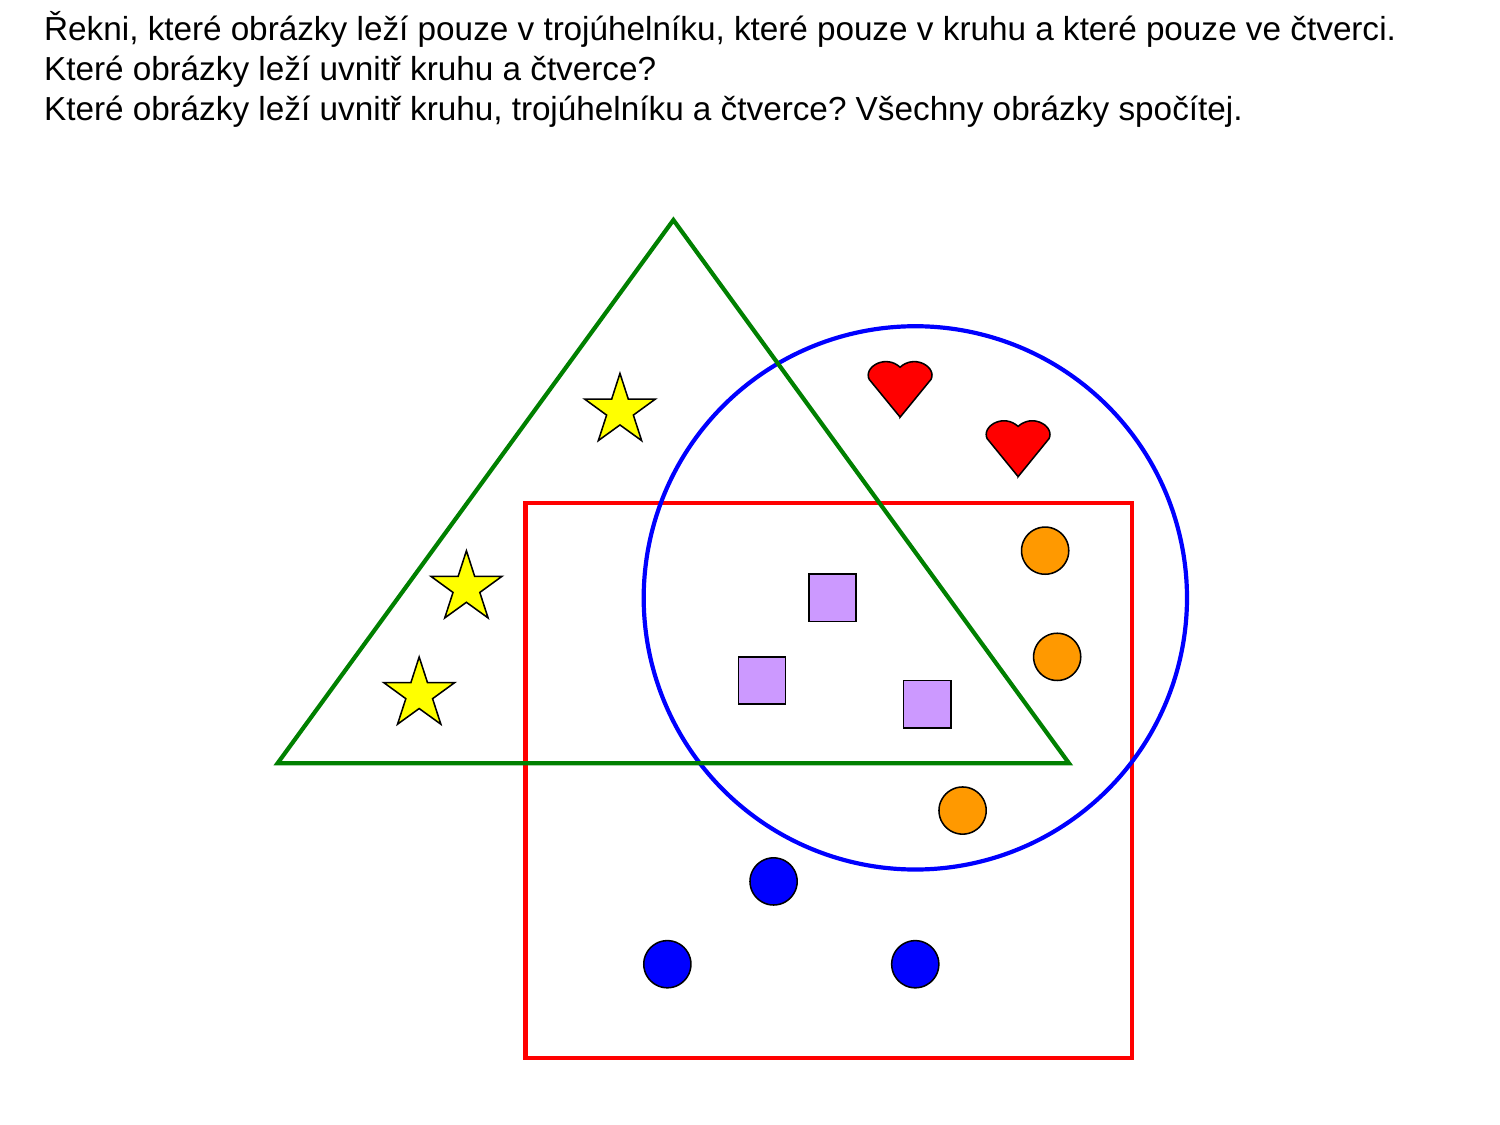

Řekni, které obrázky leží pouze v trojúhelníku, které pouze v kruhu a které pouze ve čtverci. Které obrázky leží uvnitř kruhu a čtverce? Které obrázky leží uvnitř kruhu, trojúhelníku a čtverce? Všechny obrázky spočítej.